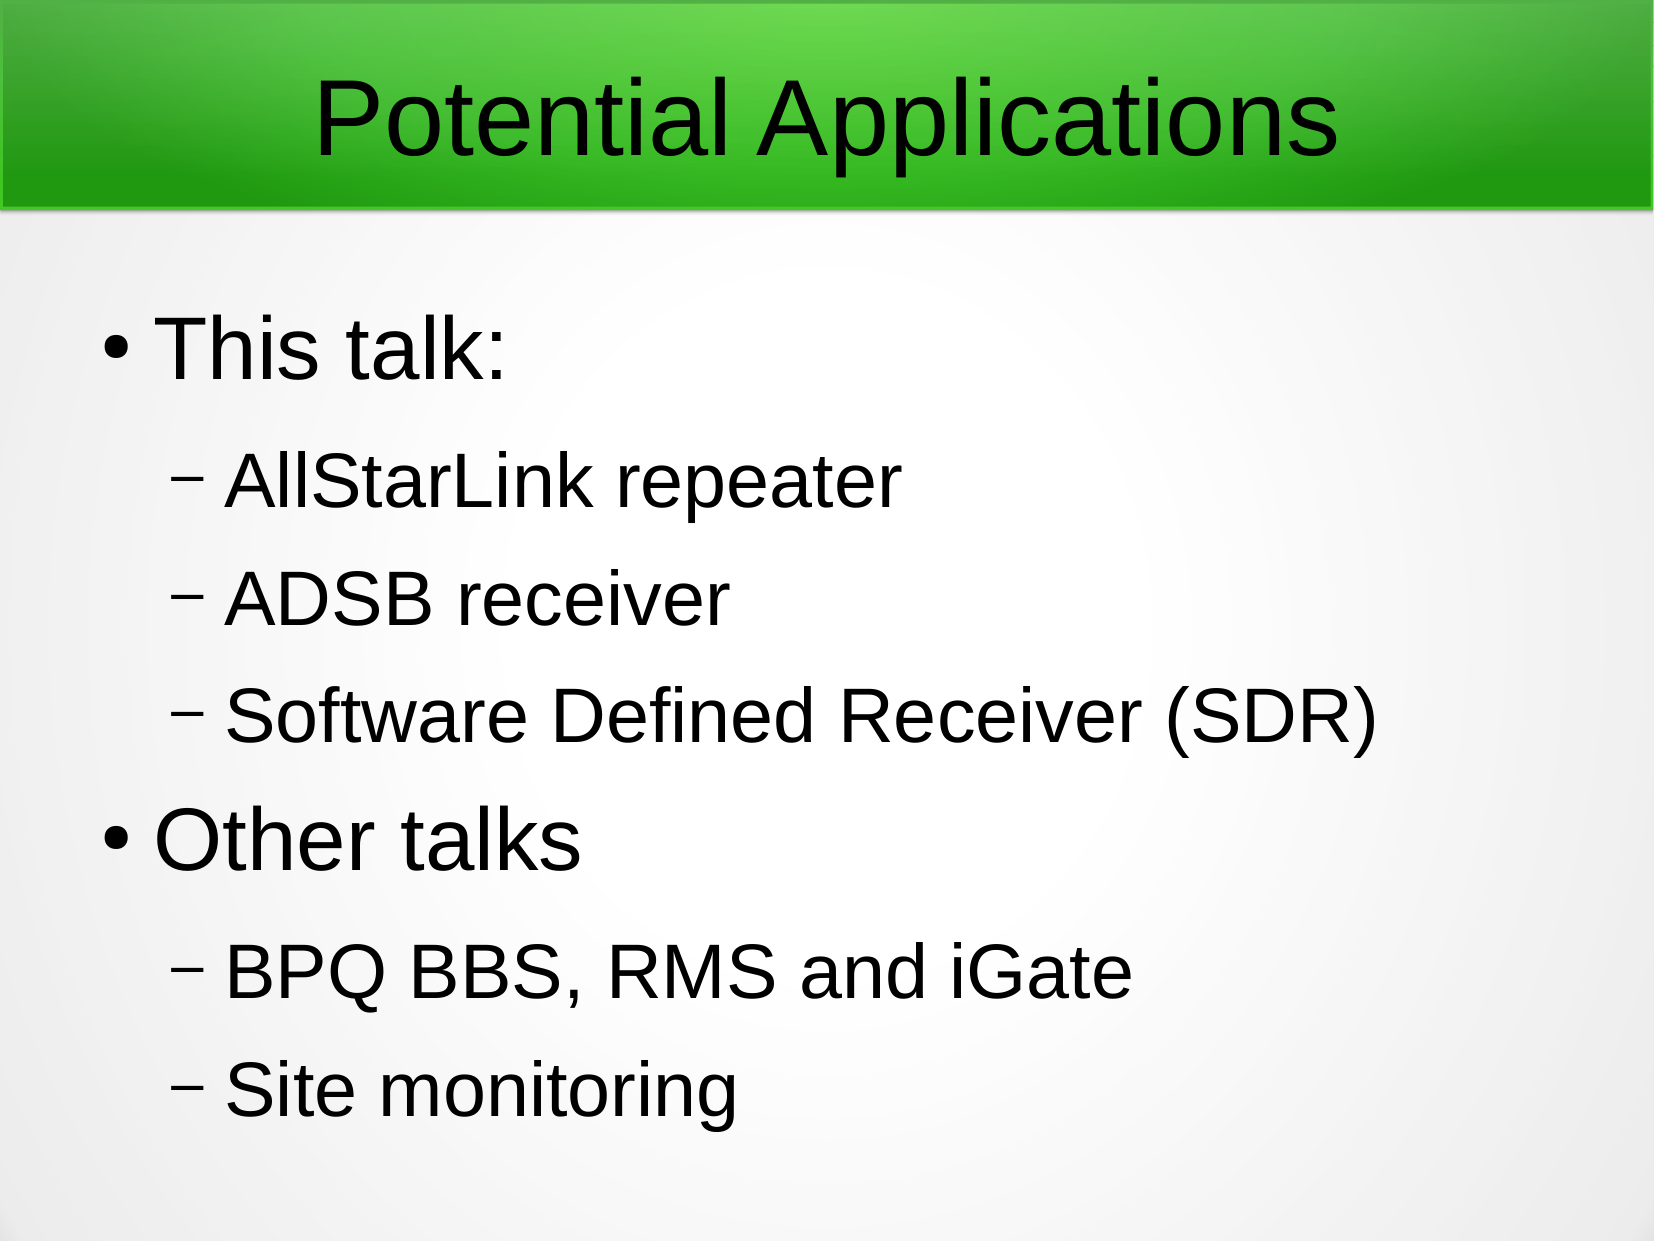

# Potential Applications
This talk:
AllStarLink repeater
ADSB receiver
Software Defined Receiver (SDR)
Other talks
BPQ BBS, RMS and iGate
Site monitoring